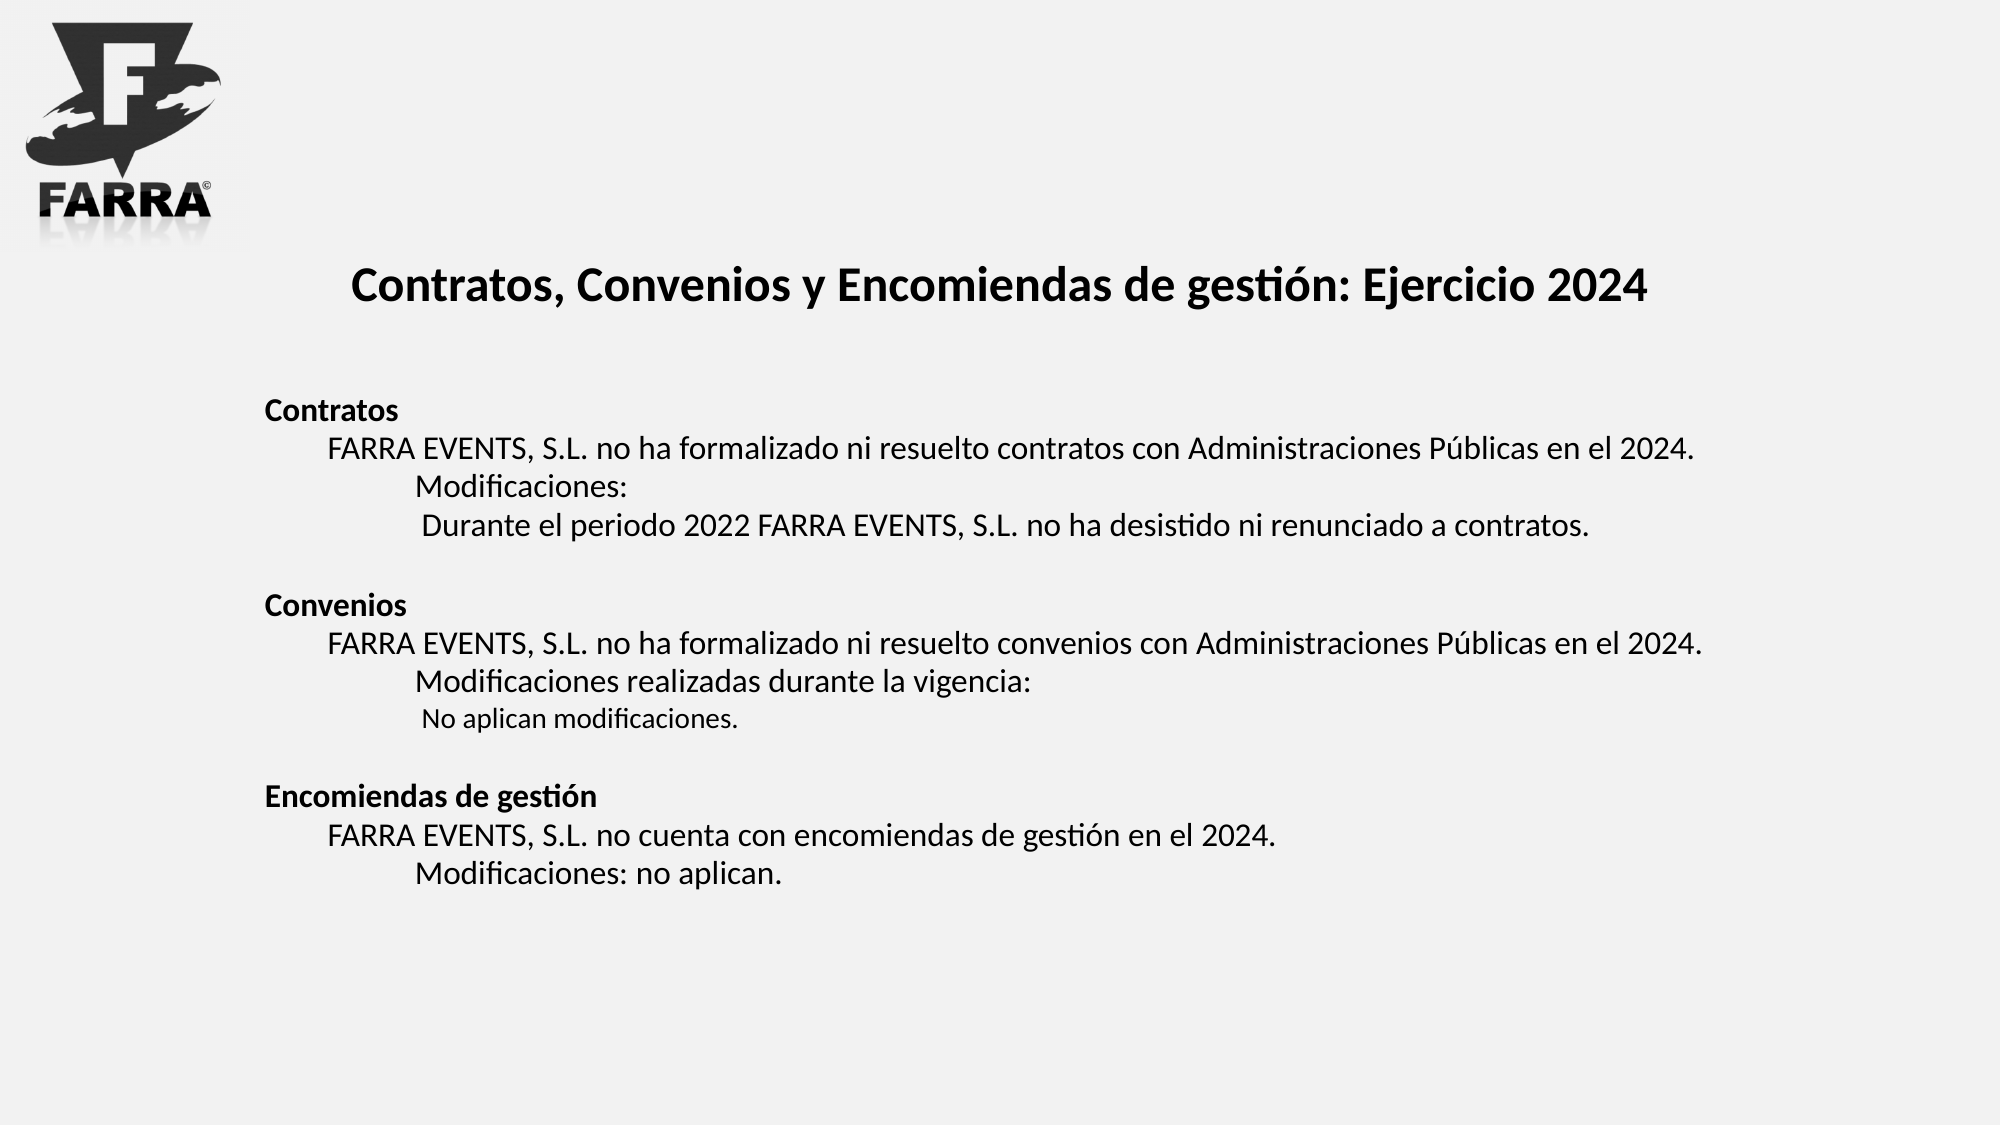

# Contratos, Convenios y Encomiendas de gestión: Ejercicio 2024
Contratos
FARRA EVENTS, S.L. no ha formalizado ni resuelto contratos con Administraciones Públicas en el 2024.
Modificaciones:
Durante el periodo 2022 FARRA EVENTS, S.L. no ha desistido ni renunciado a contratos.
Convenios
FARRA EVENTS, S.L. no ha formalizado ni resuelto convenios con Administraciones Públicas en el 2024.
Modificaciones realizadas durante la vigencia:
No aplican modificaciones.
Encomiendas de gestión
FARRA EVENTS, S.L. no cuenta con encomiendas de gestión en el 2024.
Modificaciones: no aplican.